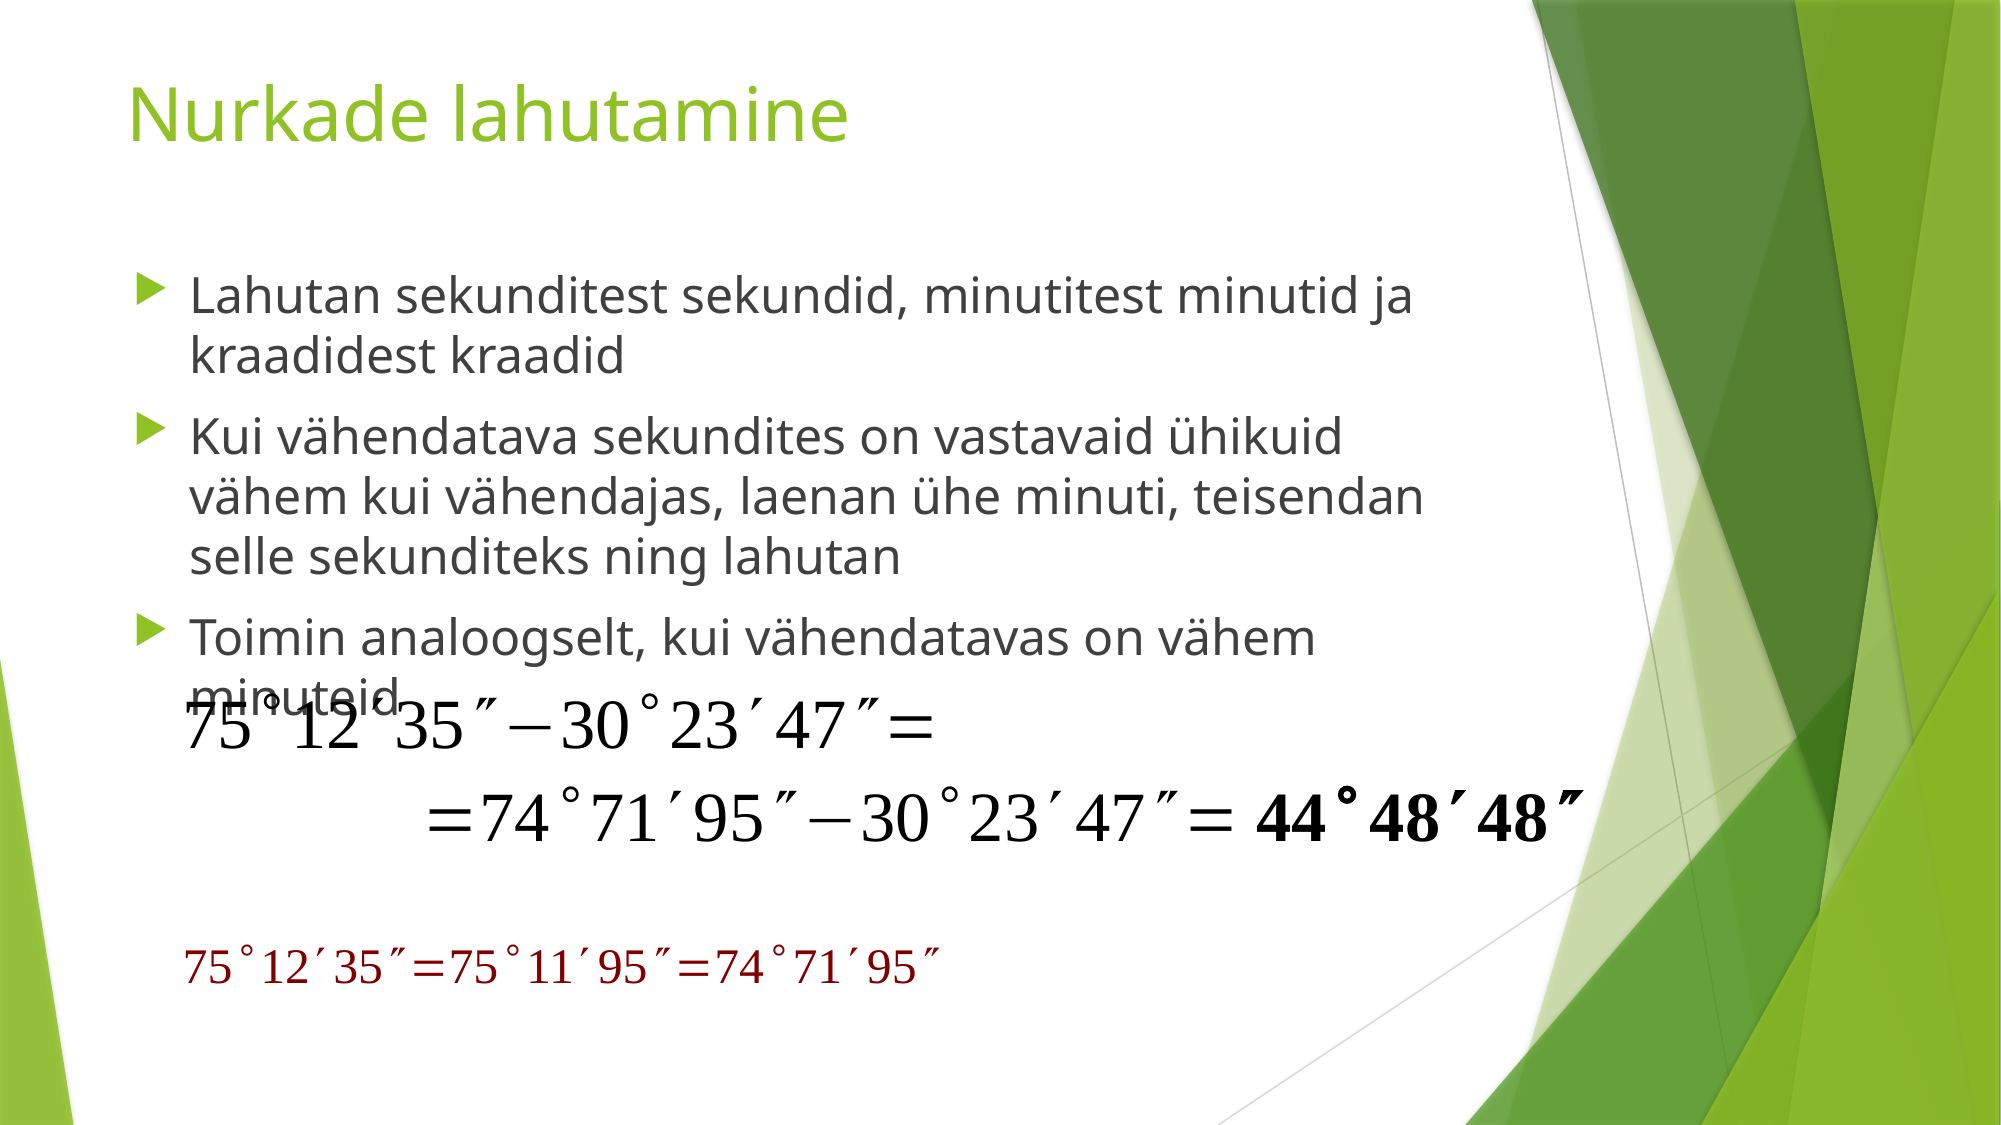

# Nurkade lahutamine
Lahutan sekunditest sekundid, minutitest minutid ja kraadidest kraadid
Kui vähendatava sekundites on vastavaid ühikuid vähem kui vähendajas, laenan ühe minuti, teisendan selle sekunditeks ning lahutan
Toimin analoogselt, kui vähendatavas on vähem minuteid